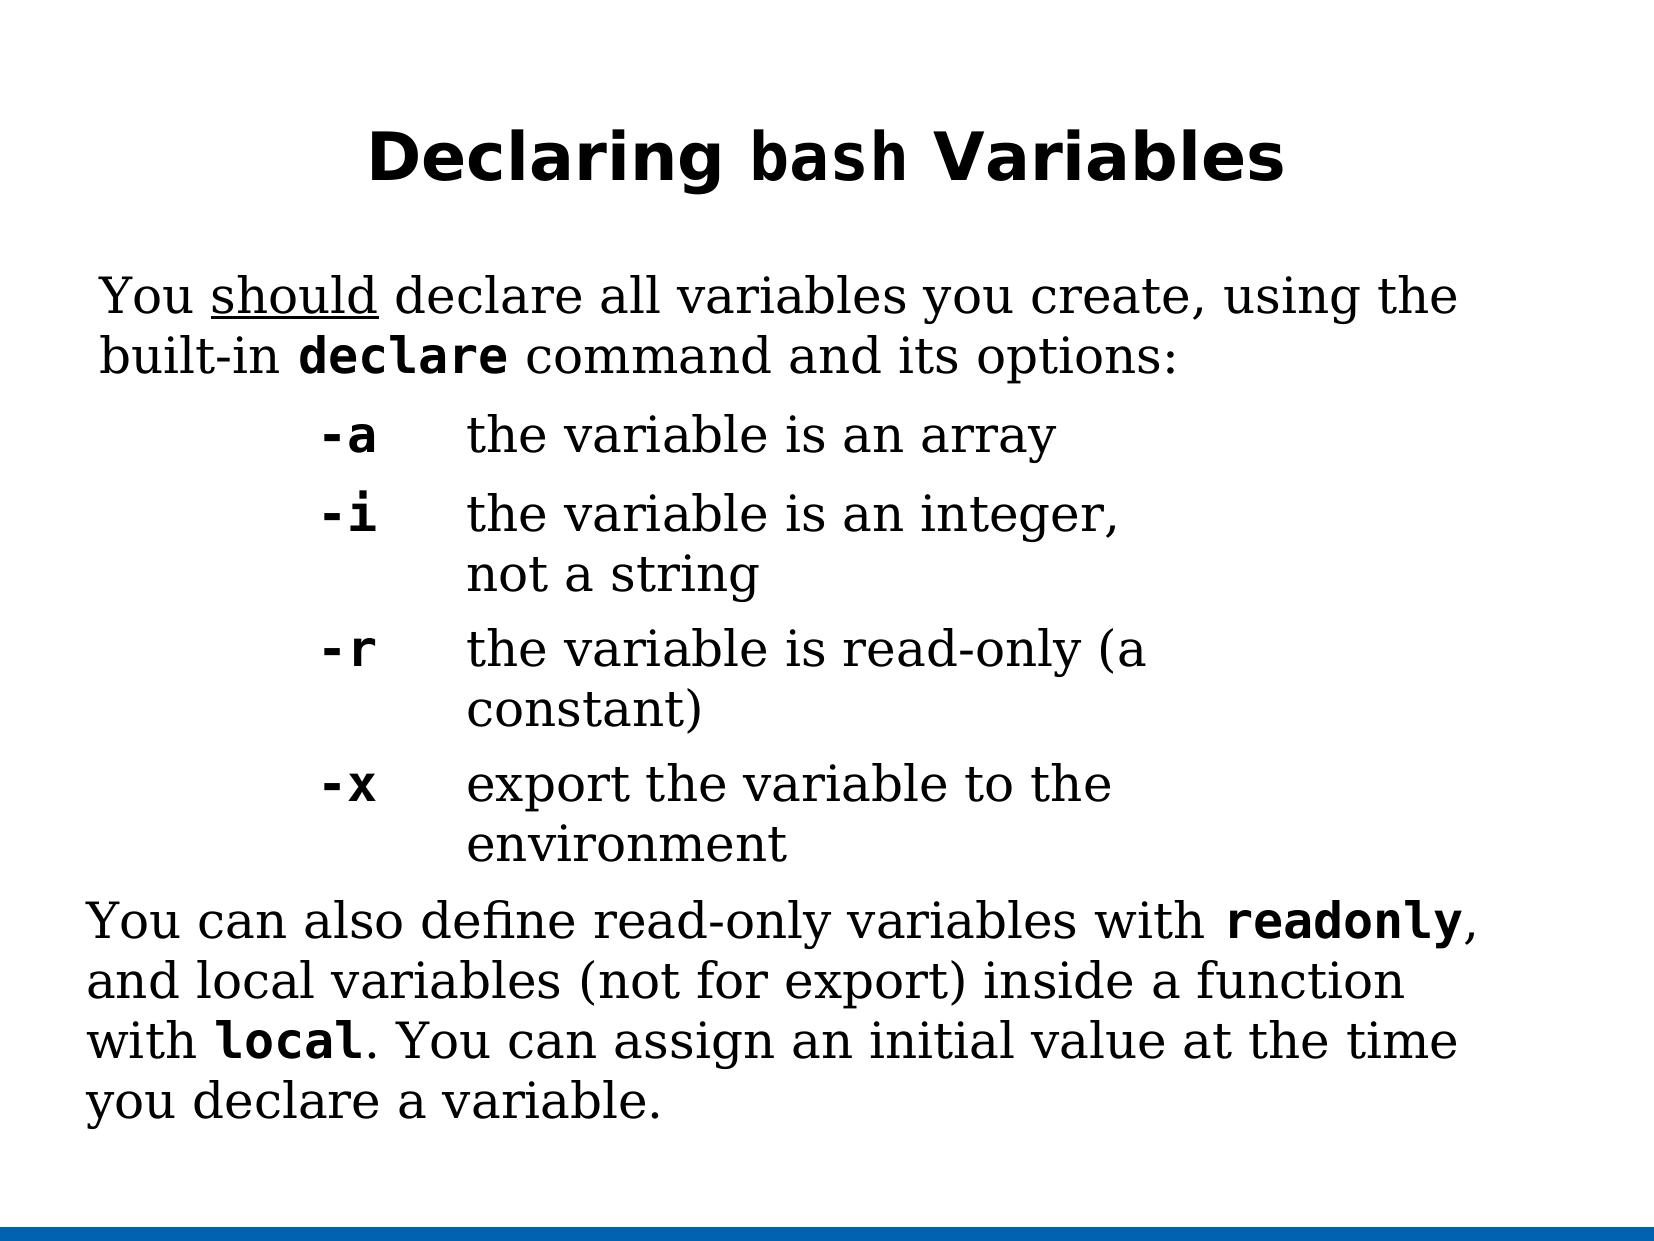

# Declaring bash Variables
You should declare all variables you create, using the built-in declare command and its options:
| -a | the variable is an array |
| --- | --- |
| -i | the variable is an integer, not a string |
| -r | the variable is read-only (a constant) |
| -x | export the variable to the environment |
You can also define read-only variables with readonly, and local variables (not for export) inside a function with local. You can assign an initial value at the time you declare a variable.